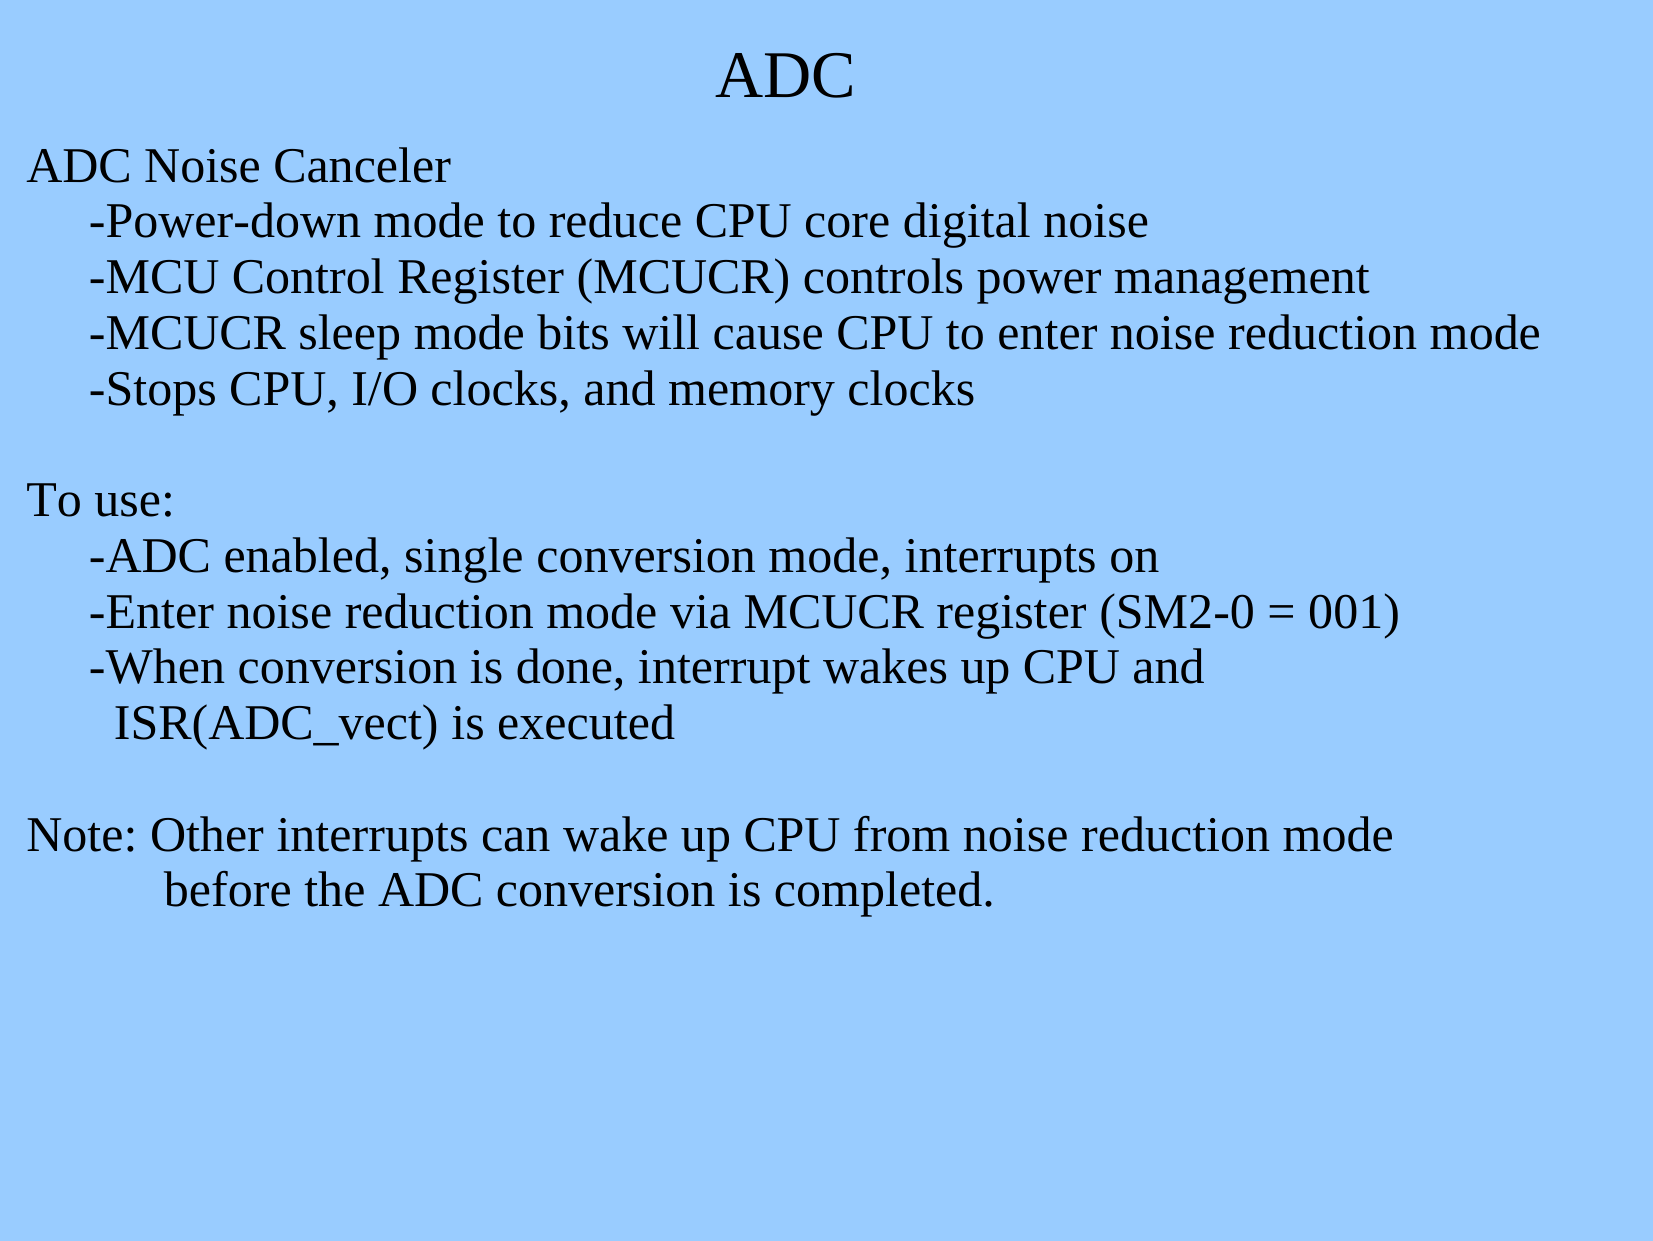

ADC
ADC Noise Canceler
 -Power-down mode to reduce CPU core digital noise
 -MCU Control Register (MCUCR) controls power management
 -MCUCR sleep mode bits will cause CPU to enter noise reduction mode
 -Stops CPU, I/O clocks, and memory clocks
To use:
 -ADC enabled, single conversion mode, interrupts on
 -Enter noise reduction mode via MCUCR register (SM2-0 = 001)
 -When conversion is done, interrupt wakes up CPU and
 ISR(ADC_vect) is executed
Note: Other interrupts can wake up CPU from noise reduction mode
 before the ADC conversion is completed.